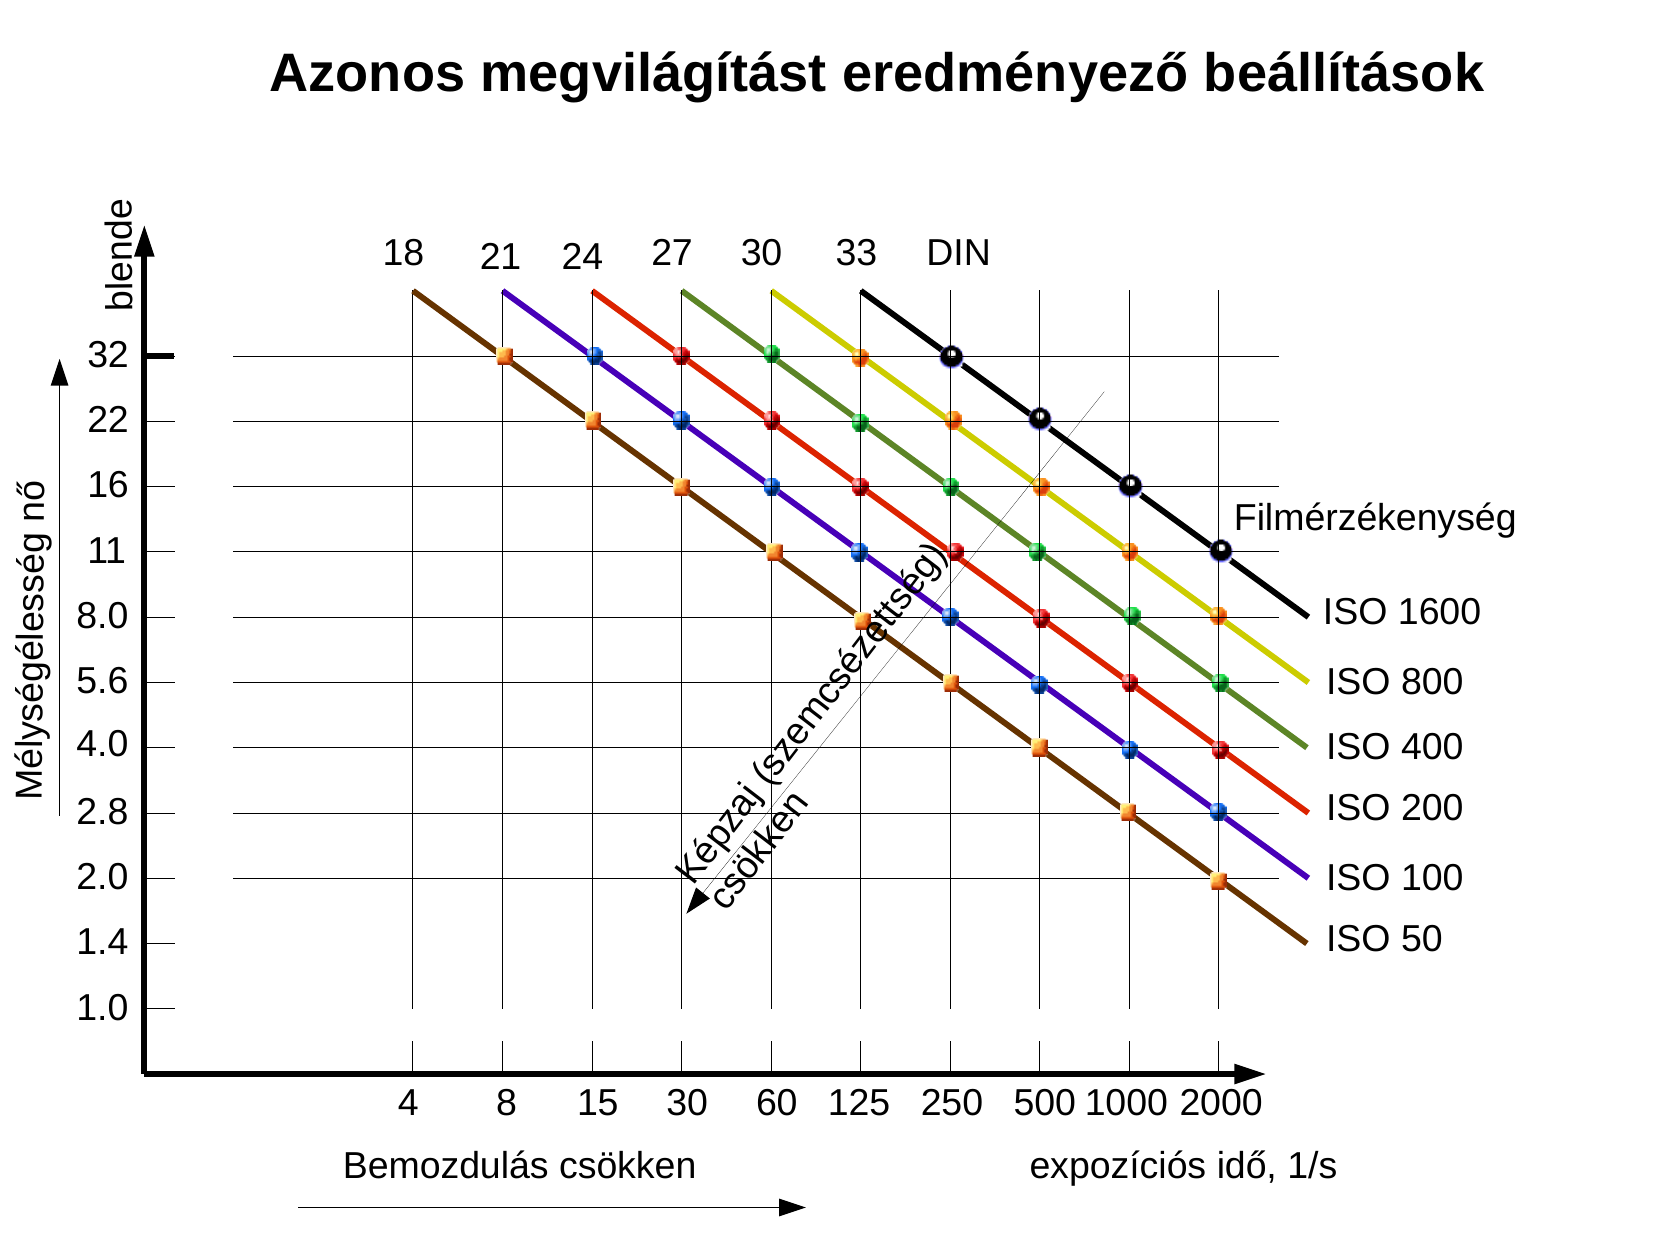

Azonos megvilágítást eredményező beállítások
blende
18
27
30
33
DIN
21
24
32
22
16
Filmérzékenység
11
Mélységélesség nő
ISO 1600
8.0
Képzaj (szemcsézettség)
csökken
ISO 800
5.6
4.0
ISO 400
ISO 200
2.8
ISO 100
2.0
ISO 50
1.4
1.0
4
8
15
30
60
125
250
500
1000
2000
Bemozdulás csökken
expozíciós idő, 1/s